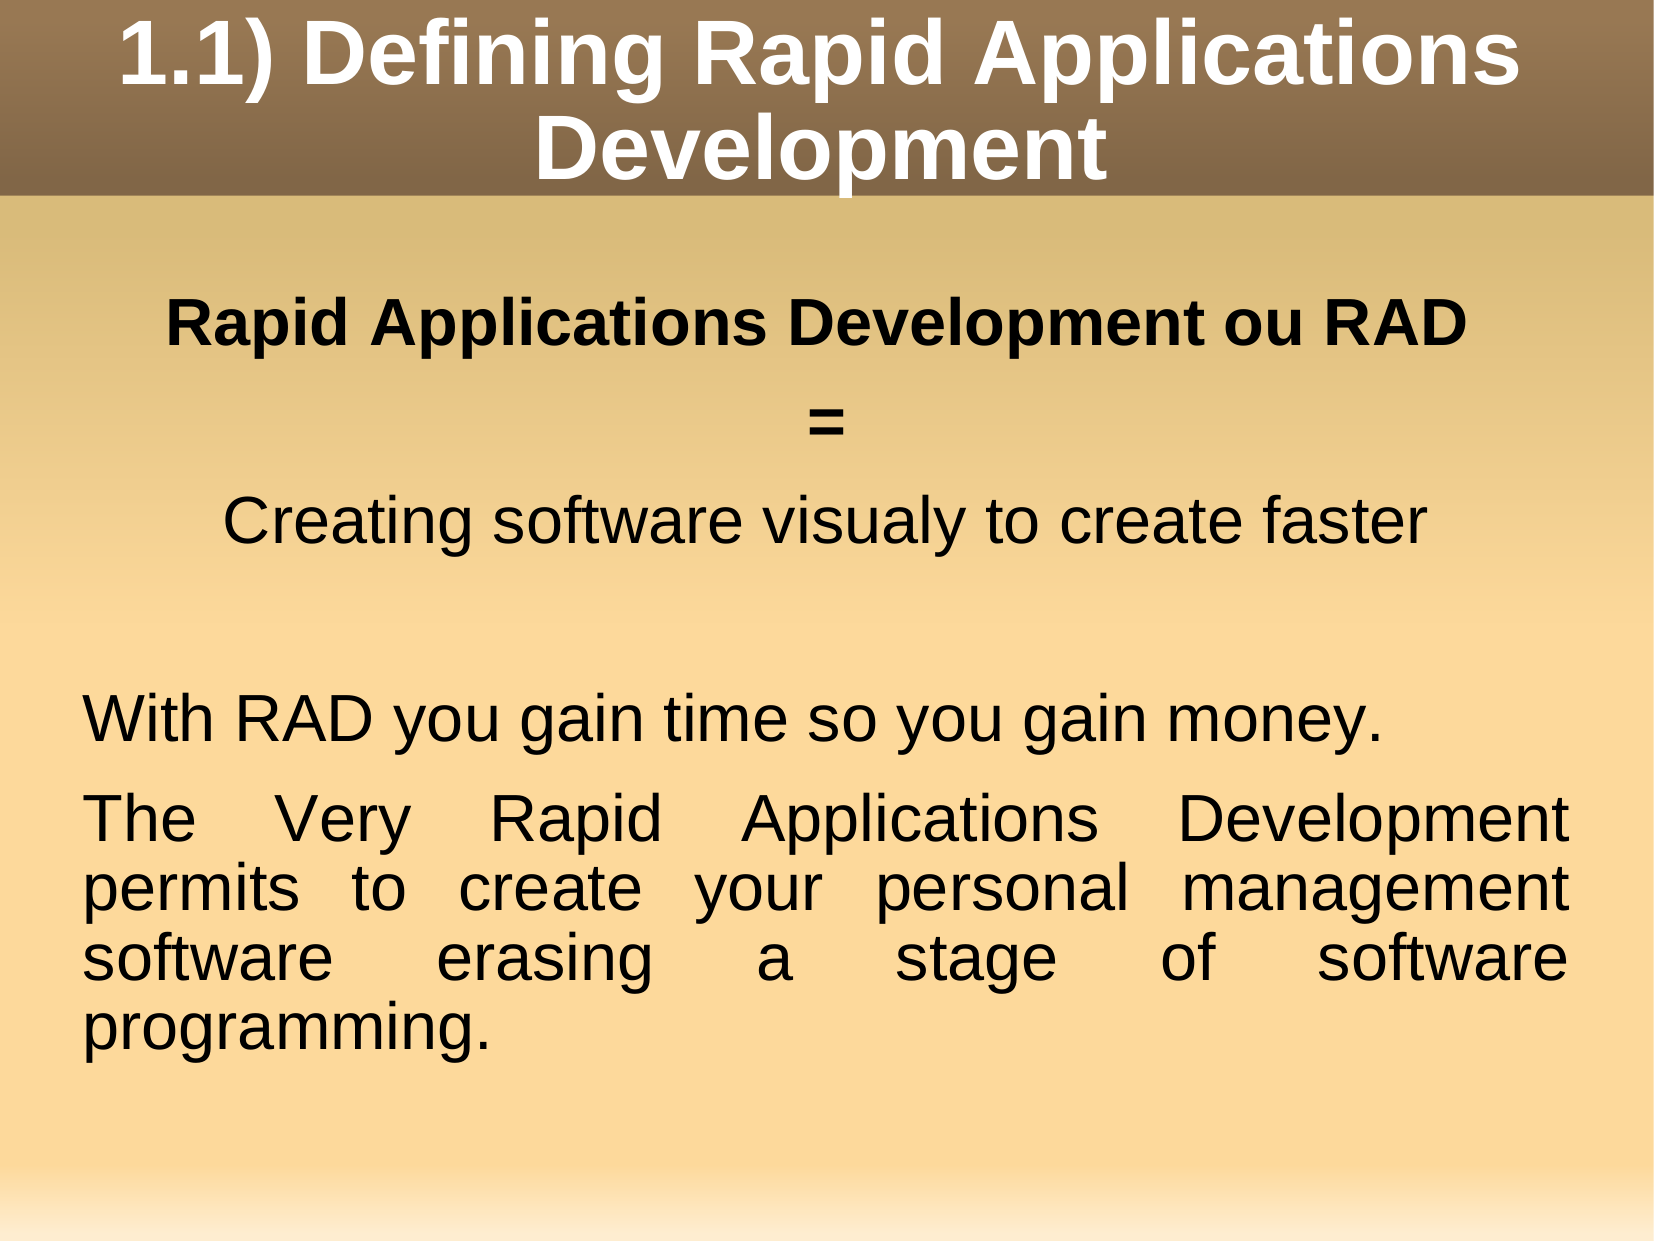

# 1.1) Defining Rapid Applications Development
Rapid Applications Development ou RAD
=
Creating software visualy to create faster
With RAD you gain time so you gain money.
The Very Rapid Applications Development permits to create your personal management software erasing a stage of software programming.